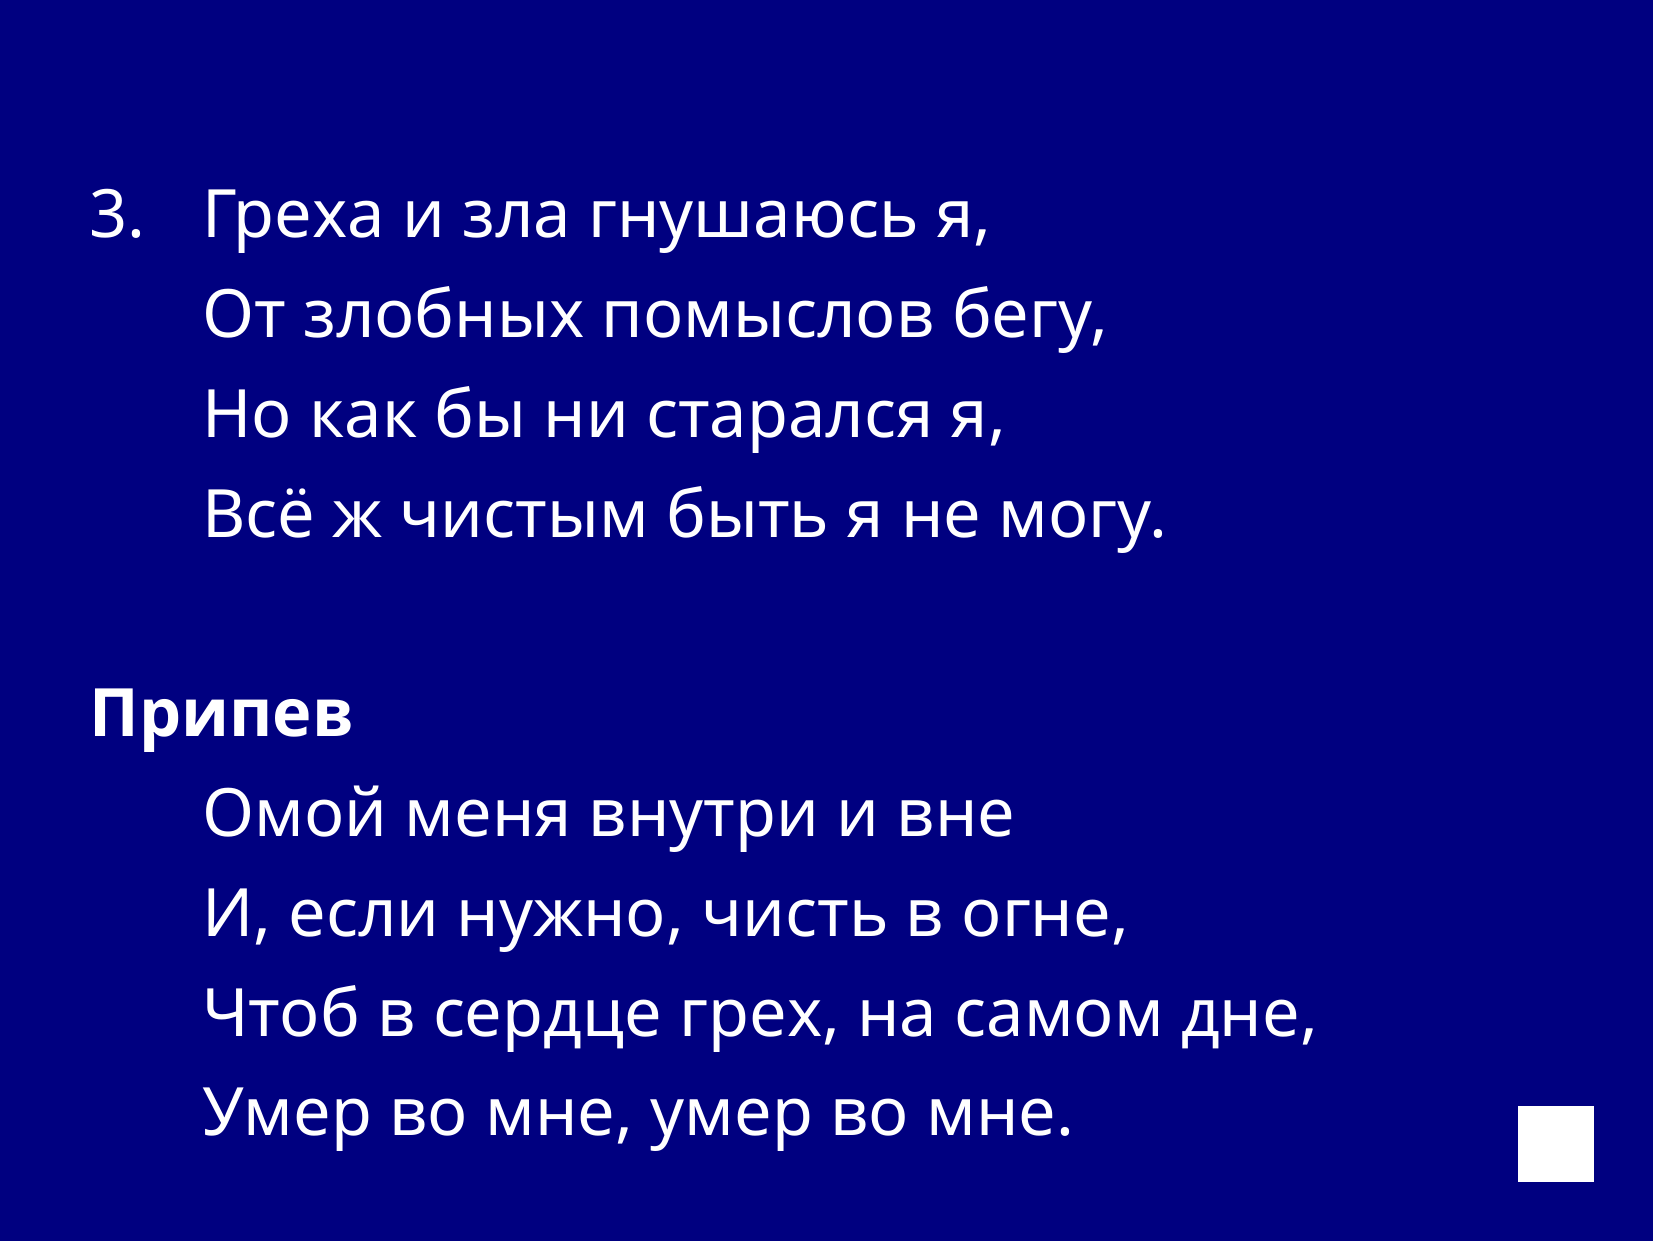

3.	Греха и зла гнушаюсь я,
	От злобных помыслов бегу,
	Но как бы ни старался я,
	Всё ж чистым быть я не могу.
Припев
	Омой меня внутри и вне
	И, если нужно, чисть в огне,
	Чтоб в сердце грех, на самом дне,
	Умер во мне, умер во мне.